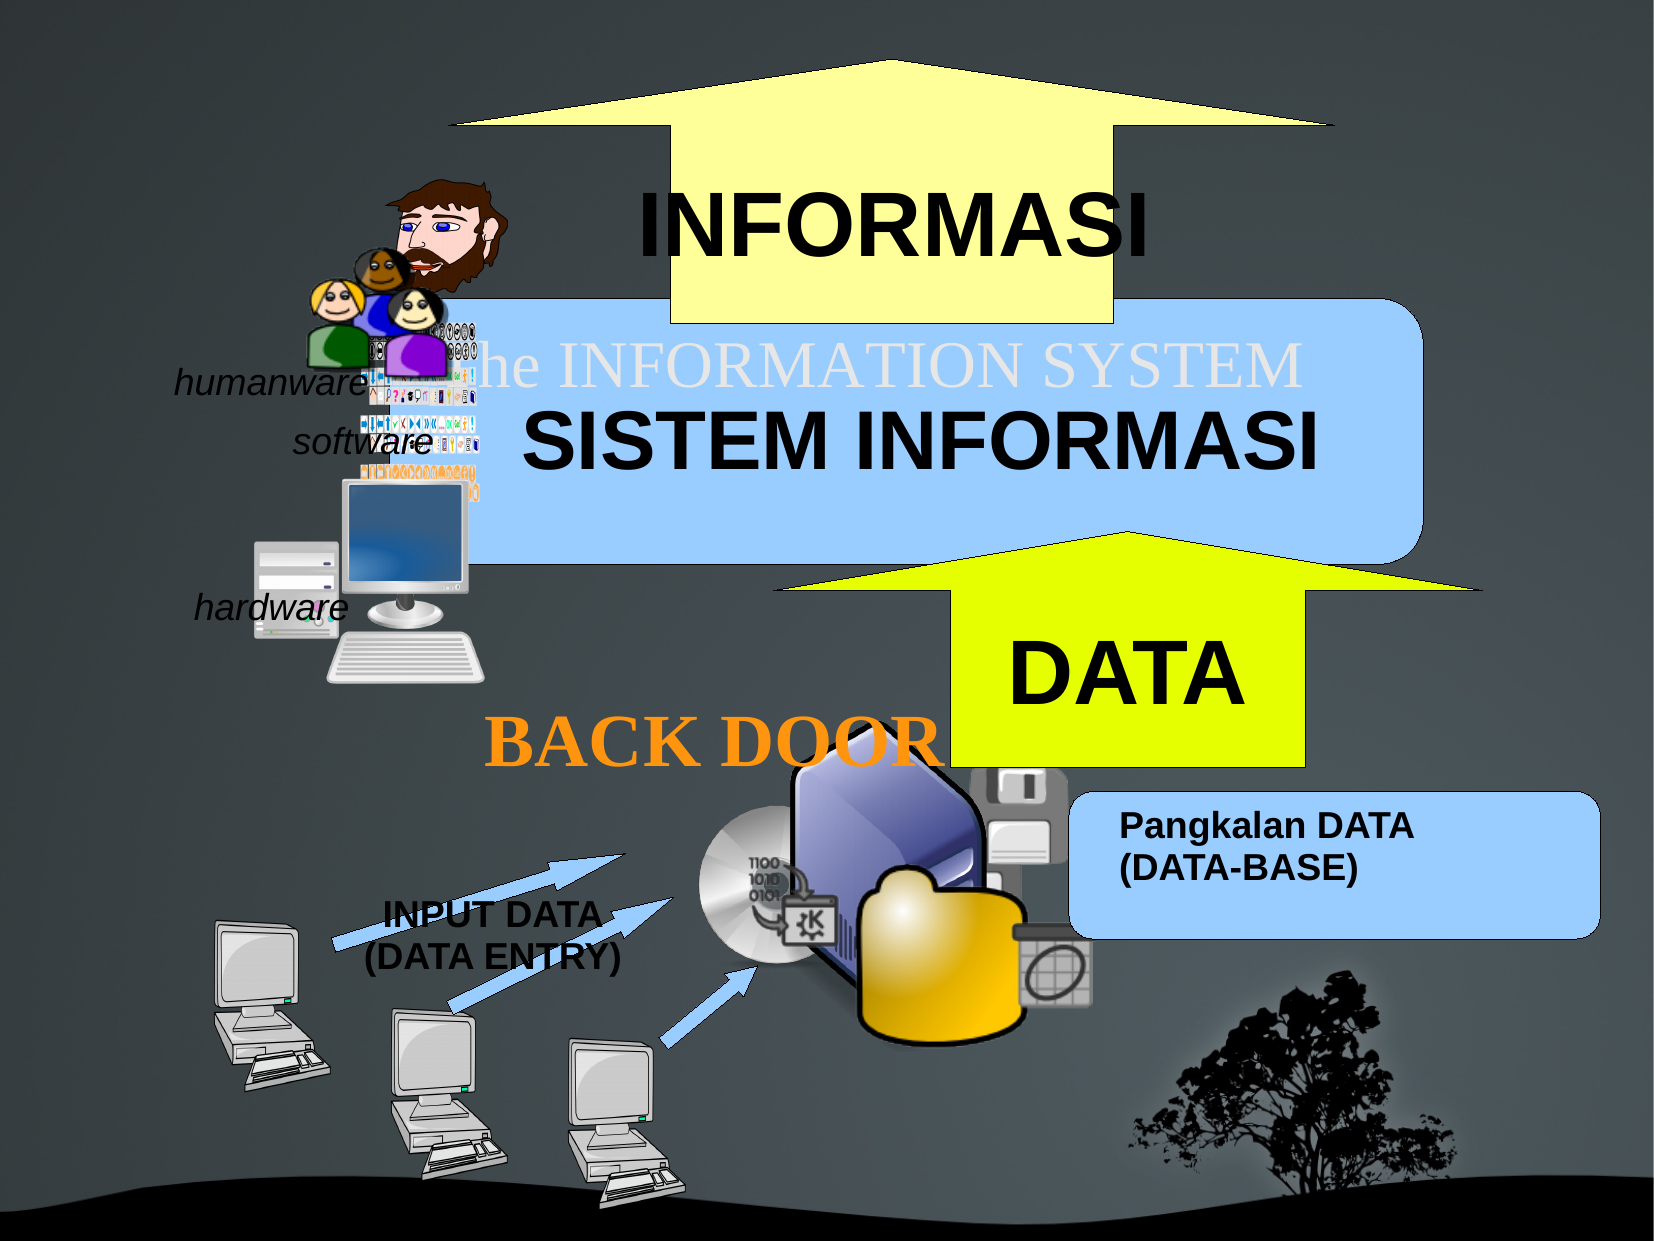

INFORMASI
# The INFORMATION SYSTEM
humanware
SISTEM INFORMASI
software
BACK DOOR ..............!
hardware
DATA
Pangkalan DATA
(DATA-BASE)
INPUT DATA
(DATA ENTRY)